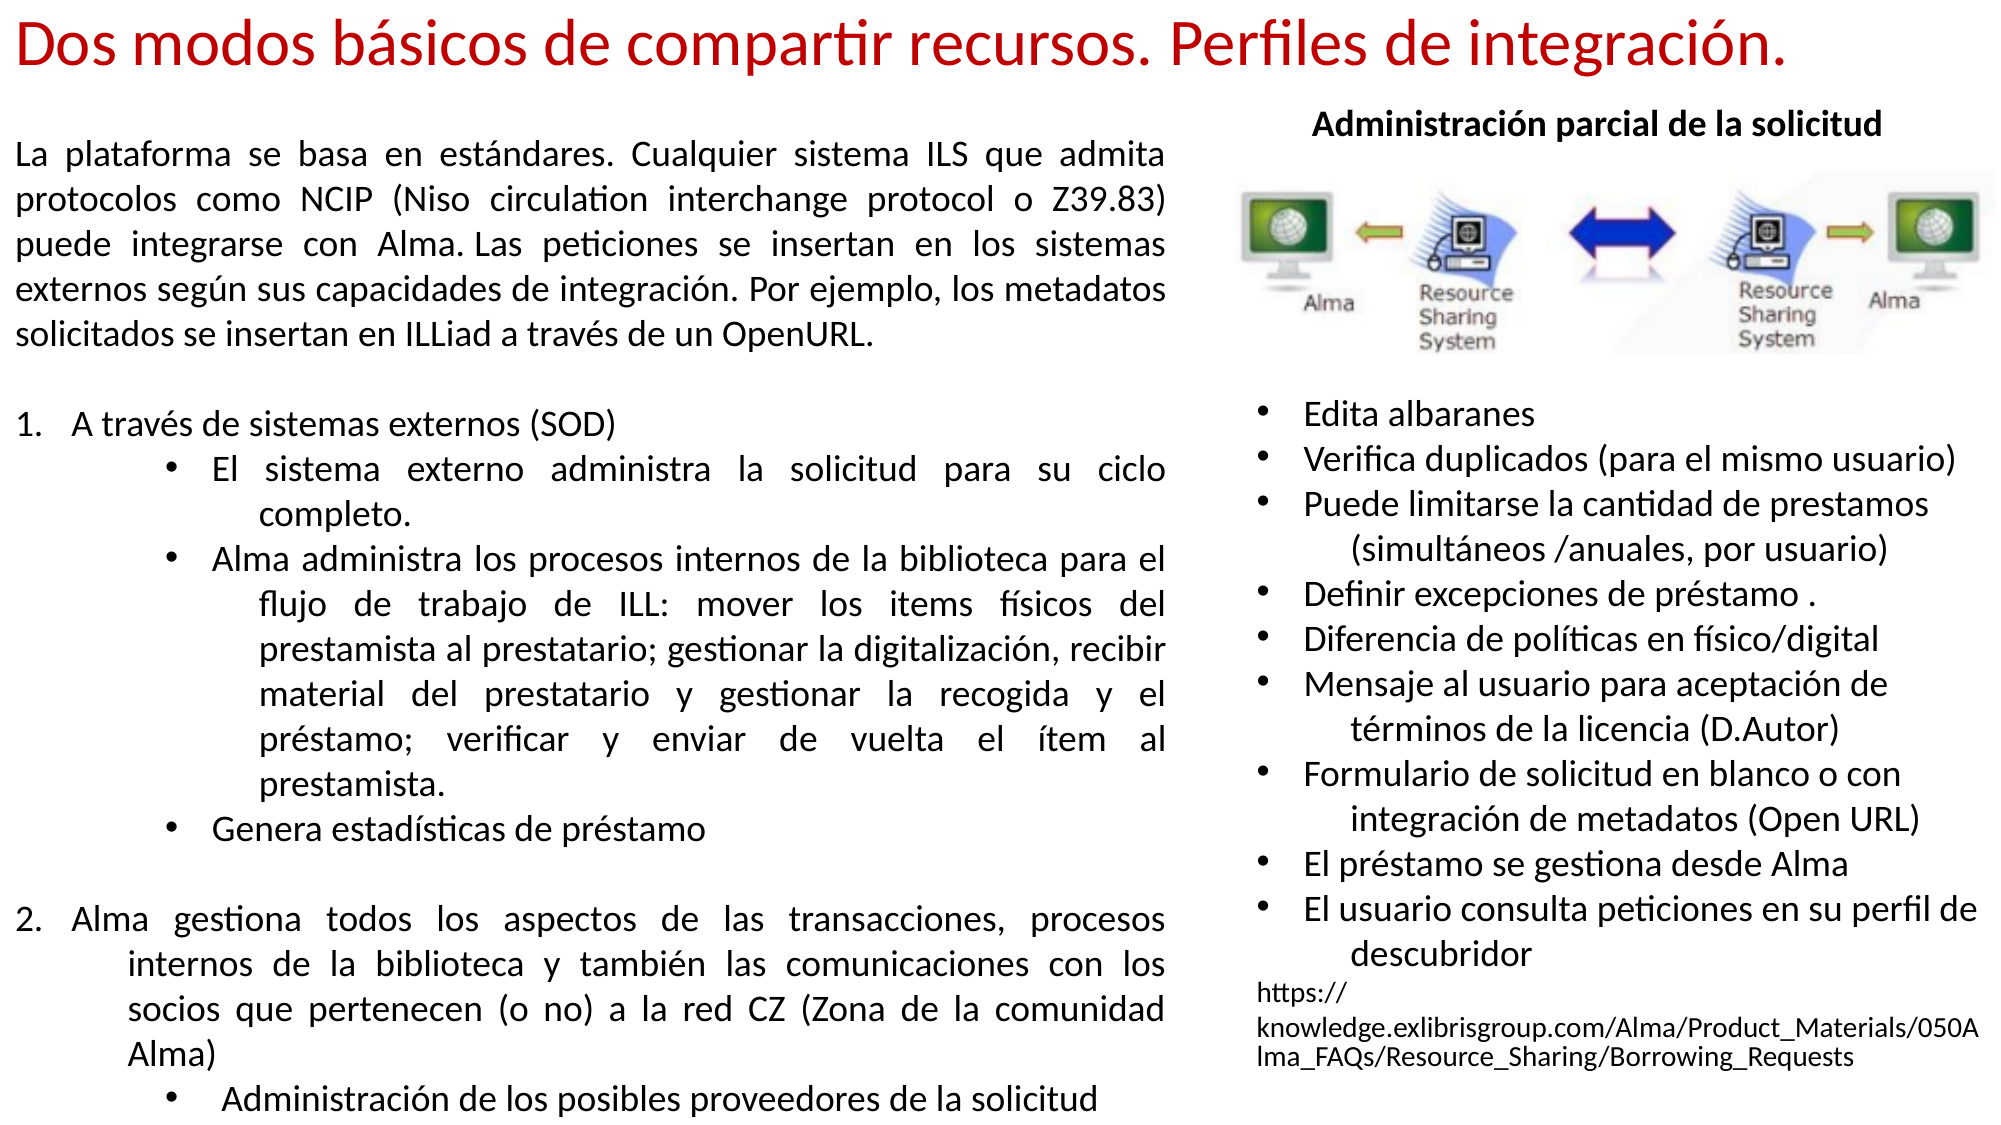

# Dos modos básicos de compartir recursos. Perfiles de integración.
Administración parcial de la solicitud
La plataforma se basa en estándares. Cualquier sistema ILS que admita protocolos como NCIP (Niso circulation interchange protocol o Z39.83) puede integrarse con Alma. Las peticiones se insertan en los sistemas externos según sus capacidades de integración. Por ejemplo, los metadatos solicitados se insertan en ILLiad a través de un OpenURL.
A través de sistemas externos (SOD)
El sistema externo administra la solicitud para su ciclo completo.
Alma administra los procesos internos de la biblioteca para el flujo de trabajo de ILL: mover los items físicos del prestamista al prestatario; gestionar la digitalización, recibir material del prestatario y gestionar la recogida y el préstamo; verificar y enviar de vuelta el ítem al prestamista.
Genera estadísticas de préstamo
Alma gestiona todos los aspectos de las transacciones, procesos internos de la biblioteca y también las comunicaciones con los socios que pertenecen (o no) a la red CZ (Zona de la comunidad Alma)
Administración de los posibles proveedores de la solicitud
Administración de los protocolos de comunicaciones ILL, como las comunicaciones ISO y otros
Edita albaranes
Verifica duplicados (para el mismo usuario)
Puede limitarse la cantidad de prestamos (simultáneos /anuales, por usuario)
Definir excepciones de préstamo .
Diferencia de políticas en físico/digital
Mensaje al usuario para aceptación de términos de la licencia (D.Autor)
Formulario de solicitud en blanco o con integración de metadatos (Open URL)
El préstamo se gestiona desde Alma
El usuario consulta peticiones en su perfil de descubridor
https://knowledge.exlibrisgroup.com/Alma/Product_Materials/050Alma_FAQs/Resource_Sharing/Borrowing_Requests